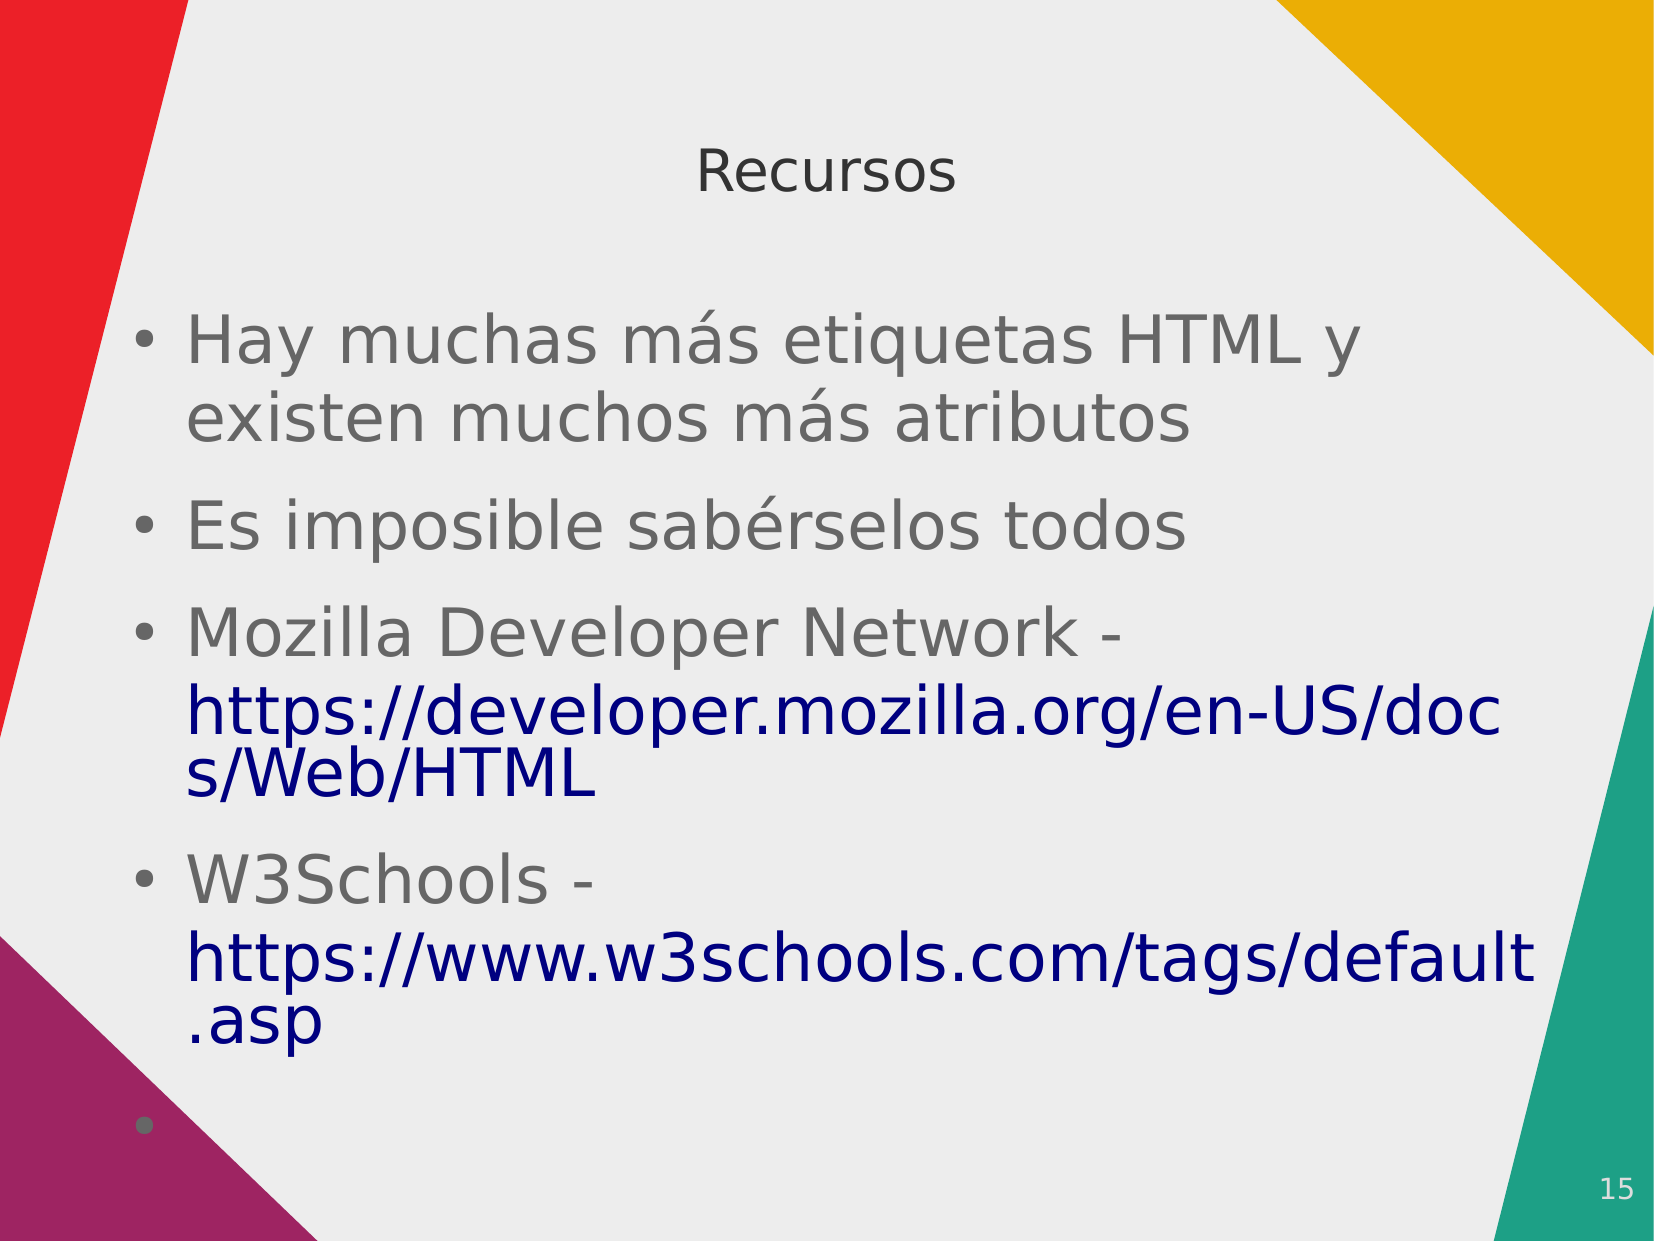

# Recursos
Hay muchas más etiquetas HTML y existen muchos más atributos
Es imposible sabérselos todos
Mozilla Developer Network - https://developer.mozilla.org/en-US/docs/Web/HTML
W3Schools - https://www.w3schools.com/tags/default.asp
15